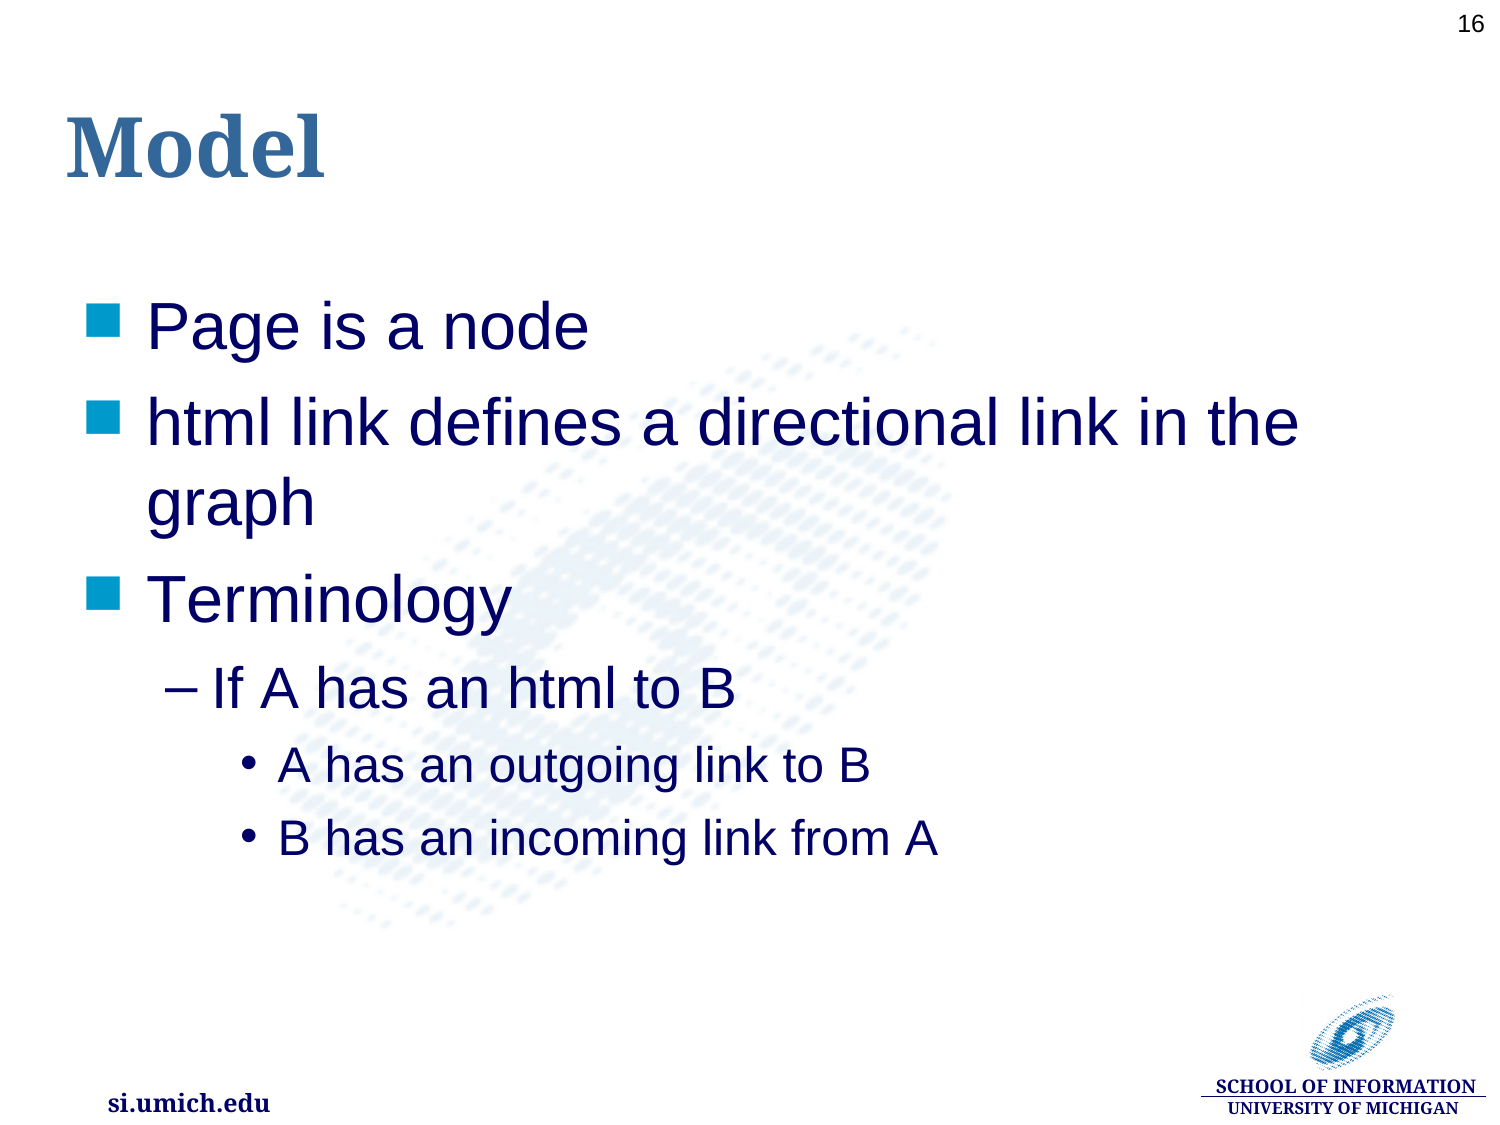

# Model
Page is a node
html link defines a directional link in the graph
Terminology
If A has an html to B
A has an outgoing link to B
B has an incoming link from A